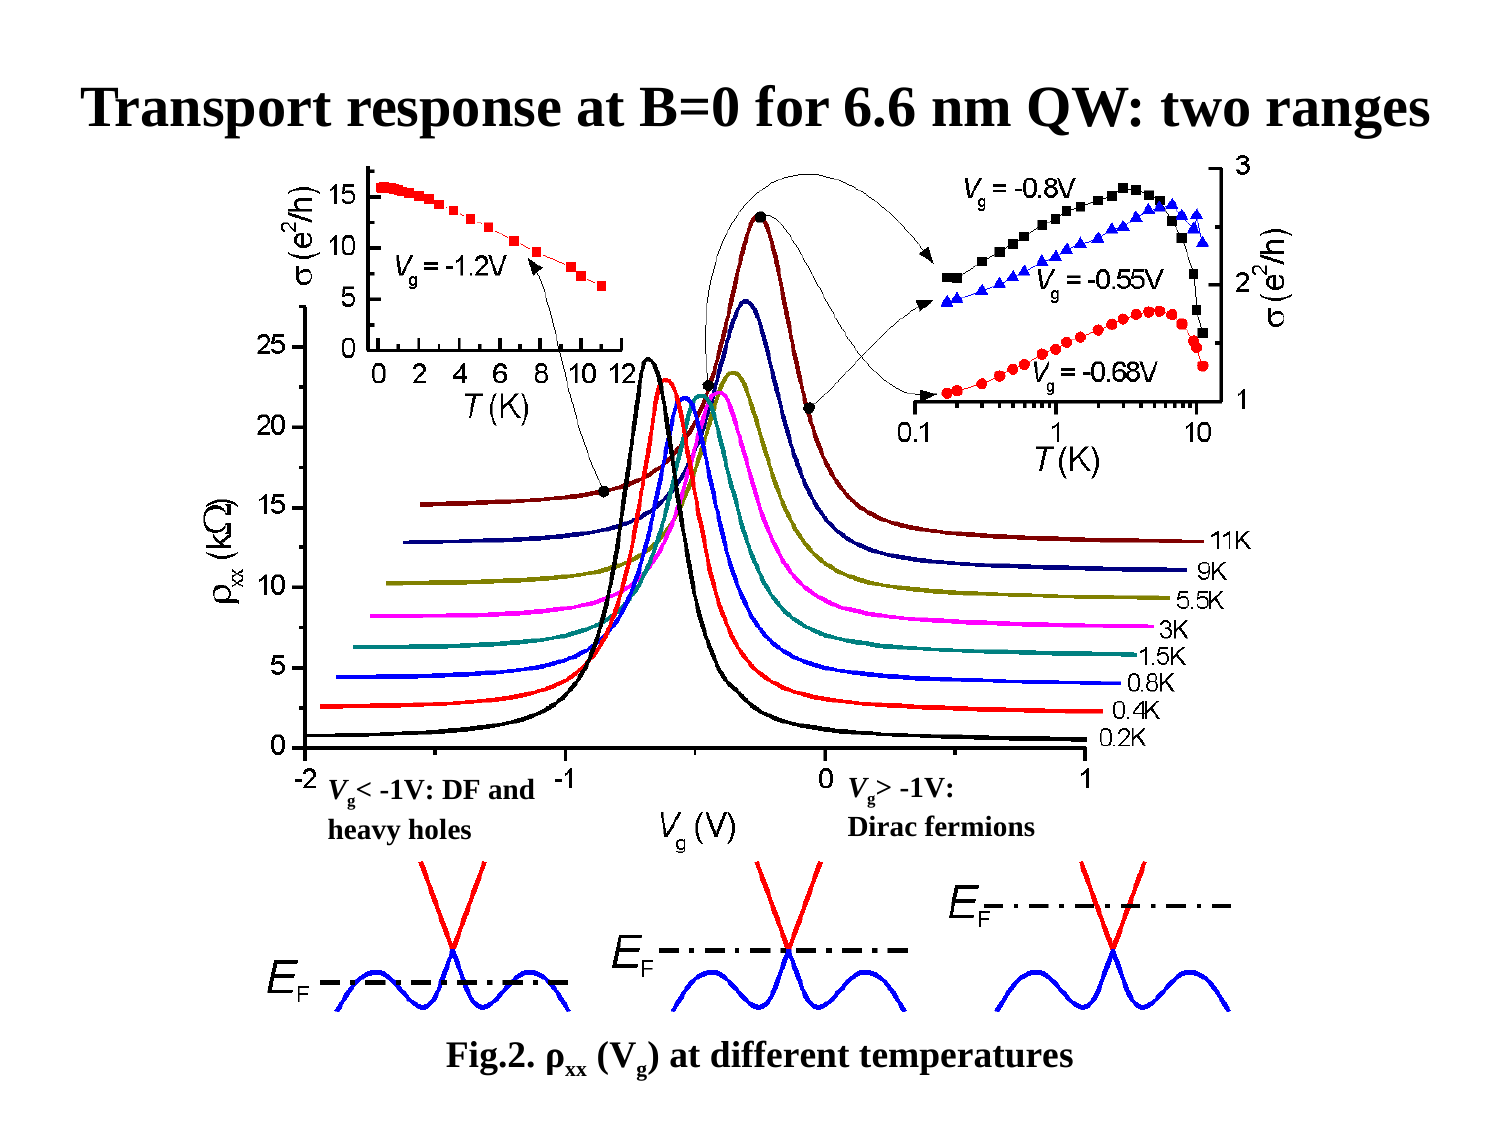

# Transport response at B=0 for 6.6 nm QW: two ranges
Vg> -1V:
Dirac fermions
Vg< -1V: DF and
heavy holes
Fig.2. ρxx (Vg) at different temperatures